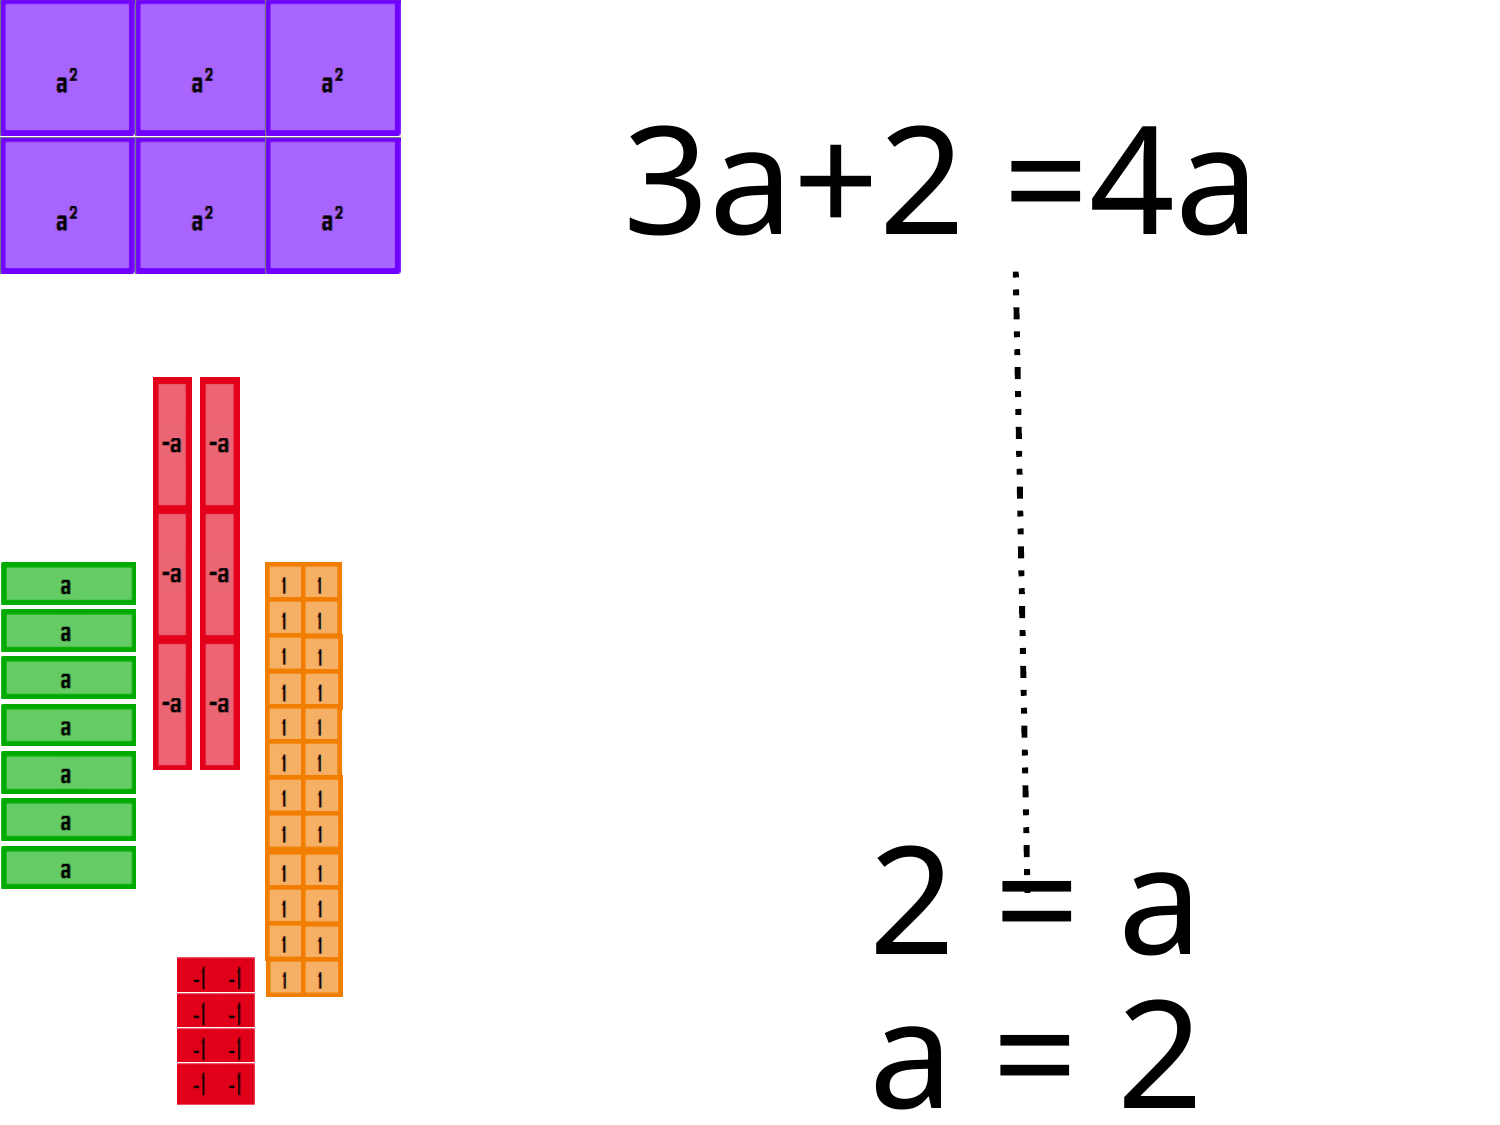

3a+2 =4a
2 = a
a = 2